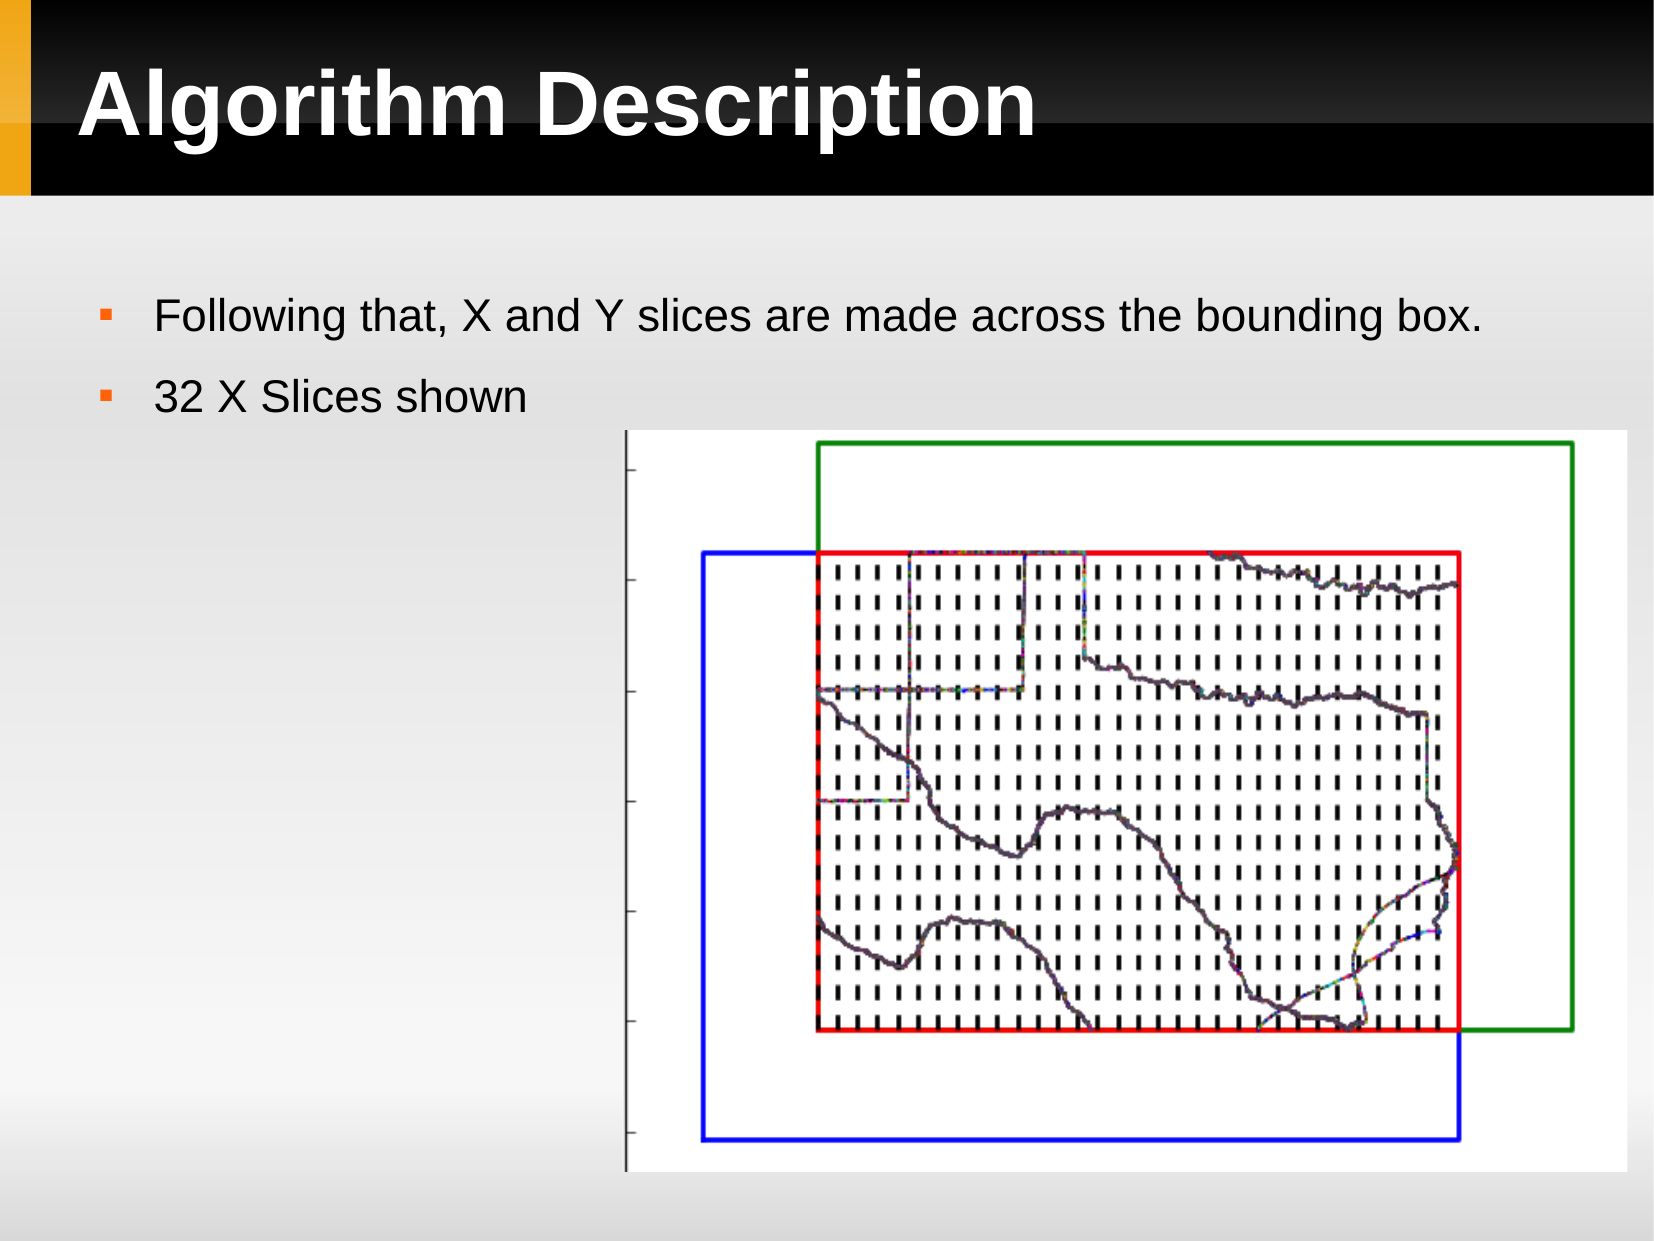

# Algorithm Description
Following that, X and Y slices are made across the bounding box.
32 X Slices shown